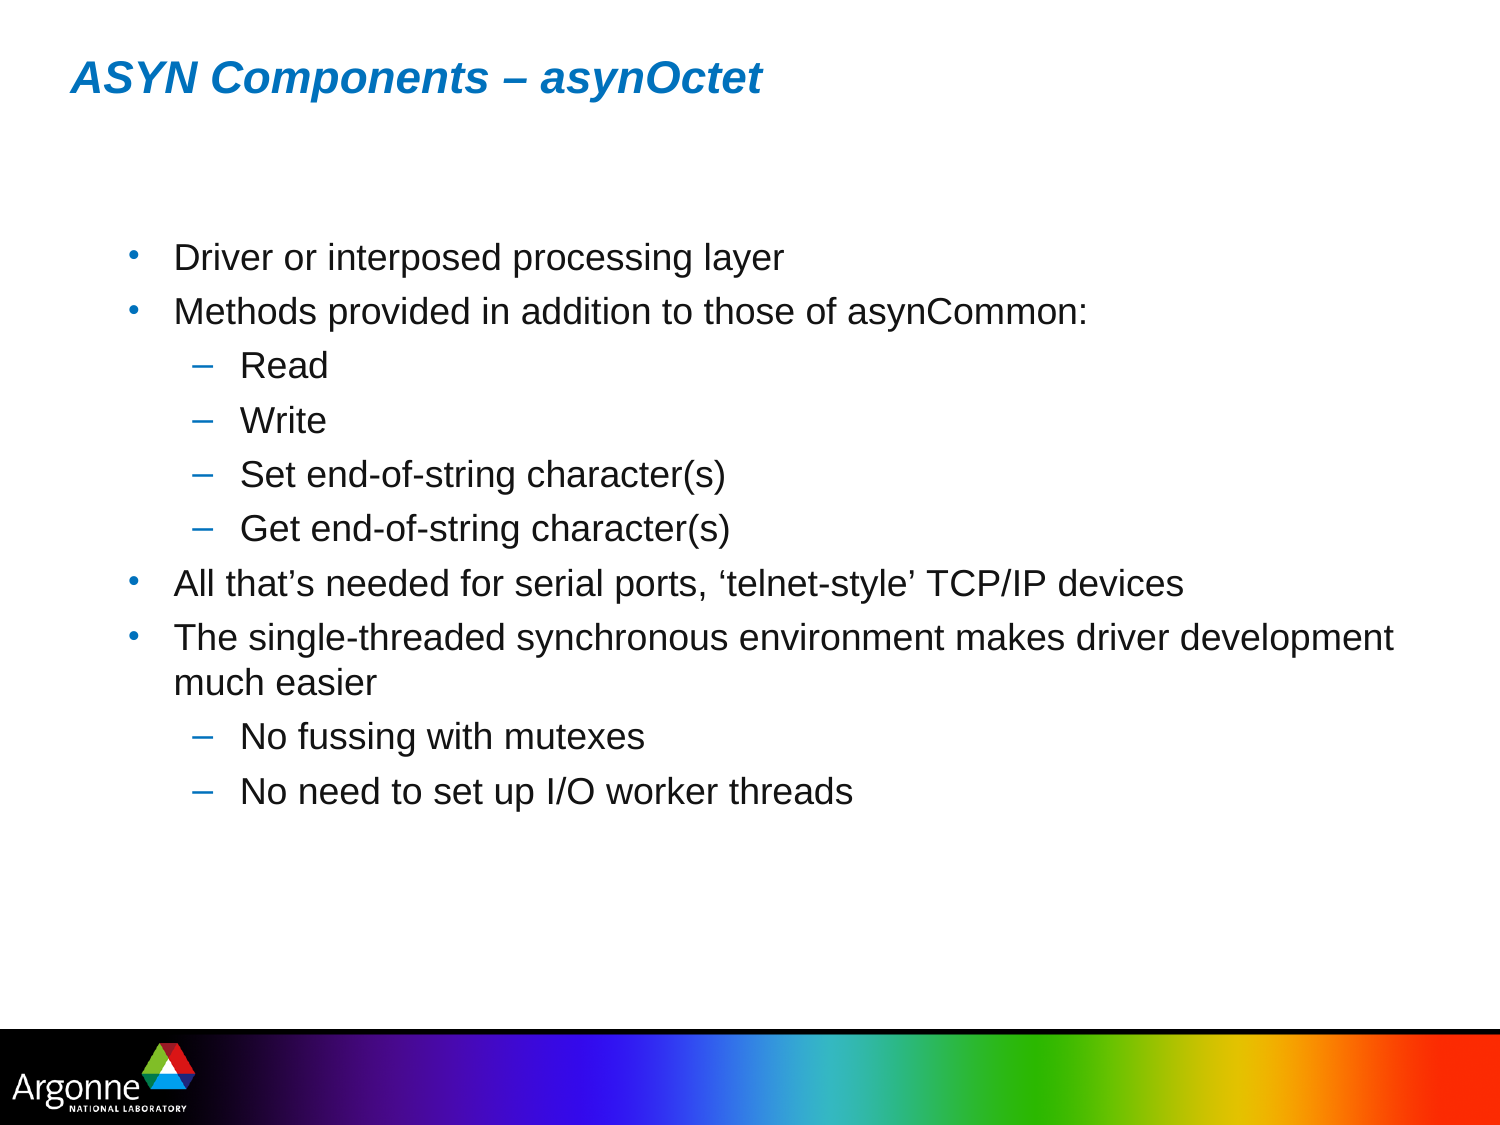

# ASYN Components – asynOctet
Driver or interposed processing layer
Methods provided in addition to those of asynCommon:
Read
Write
Set end-of-string character(s)
Get end-of-string character(s)
All that’s needed for serial ports, ‘telnet-style’ TCP/IP devices
The single-threaded synchronous environment makes driver development much easier
No fussing with mutexes
No need to set up I/O worker threads